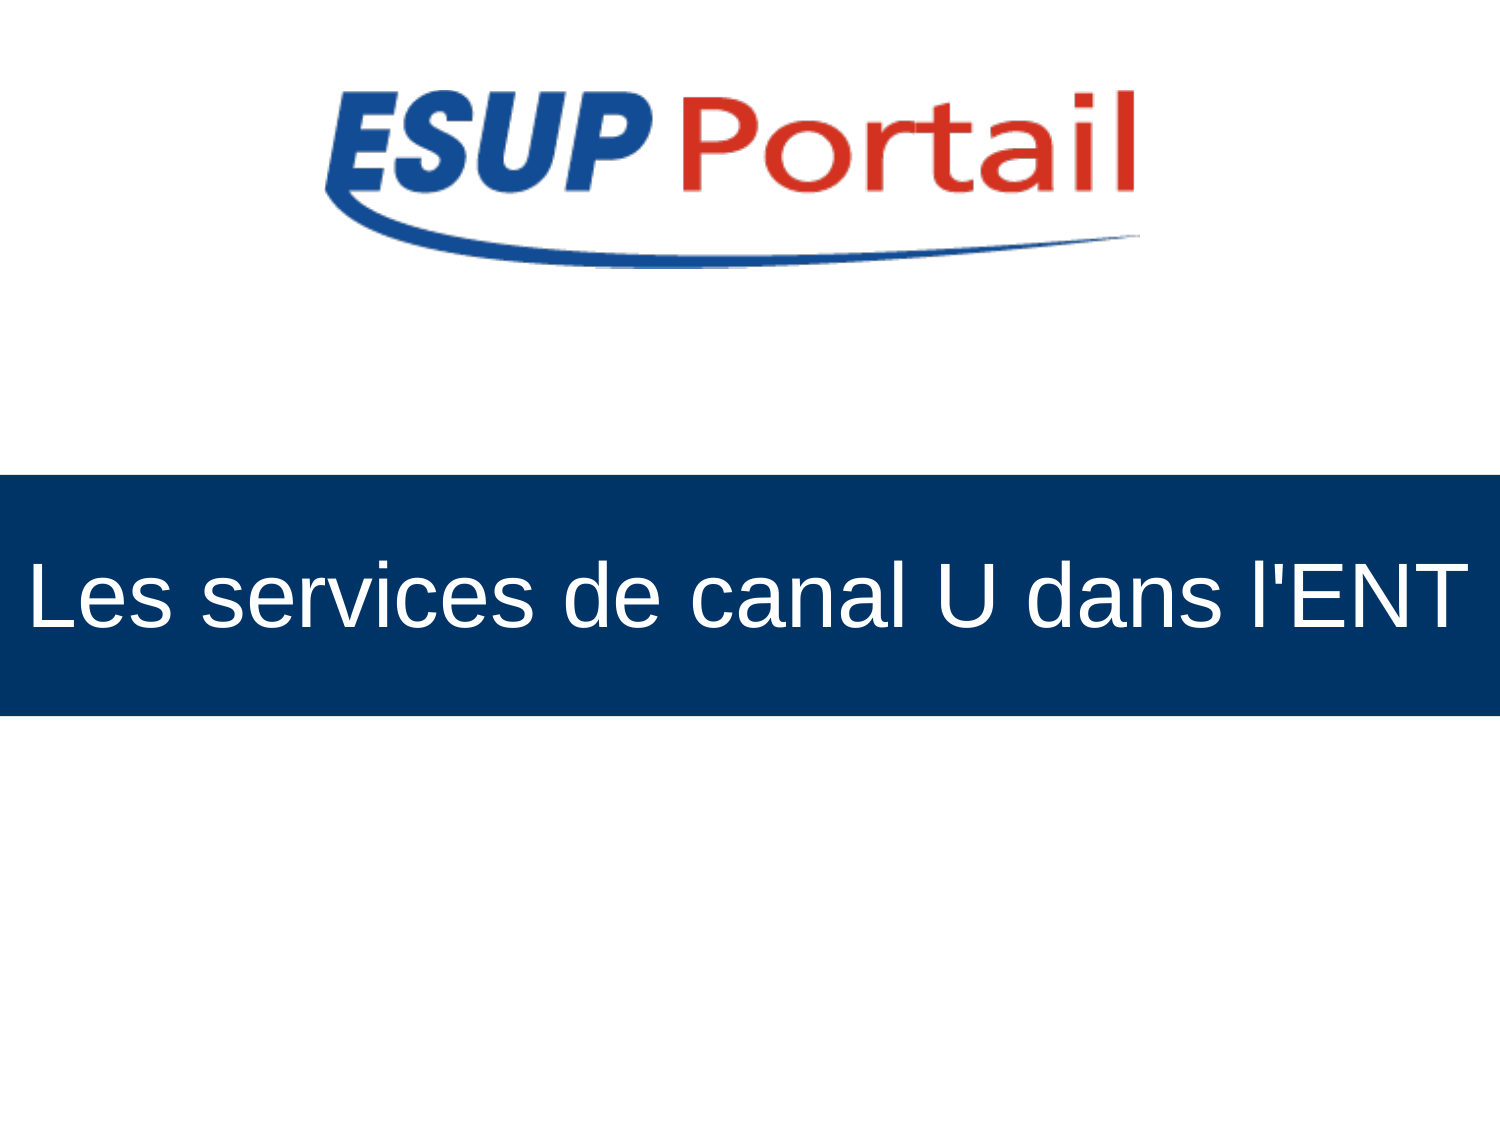

# Les services de canal U dans l'ENT